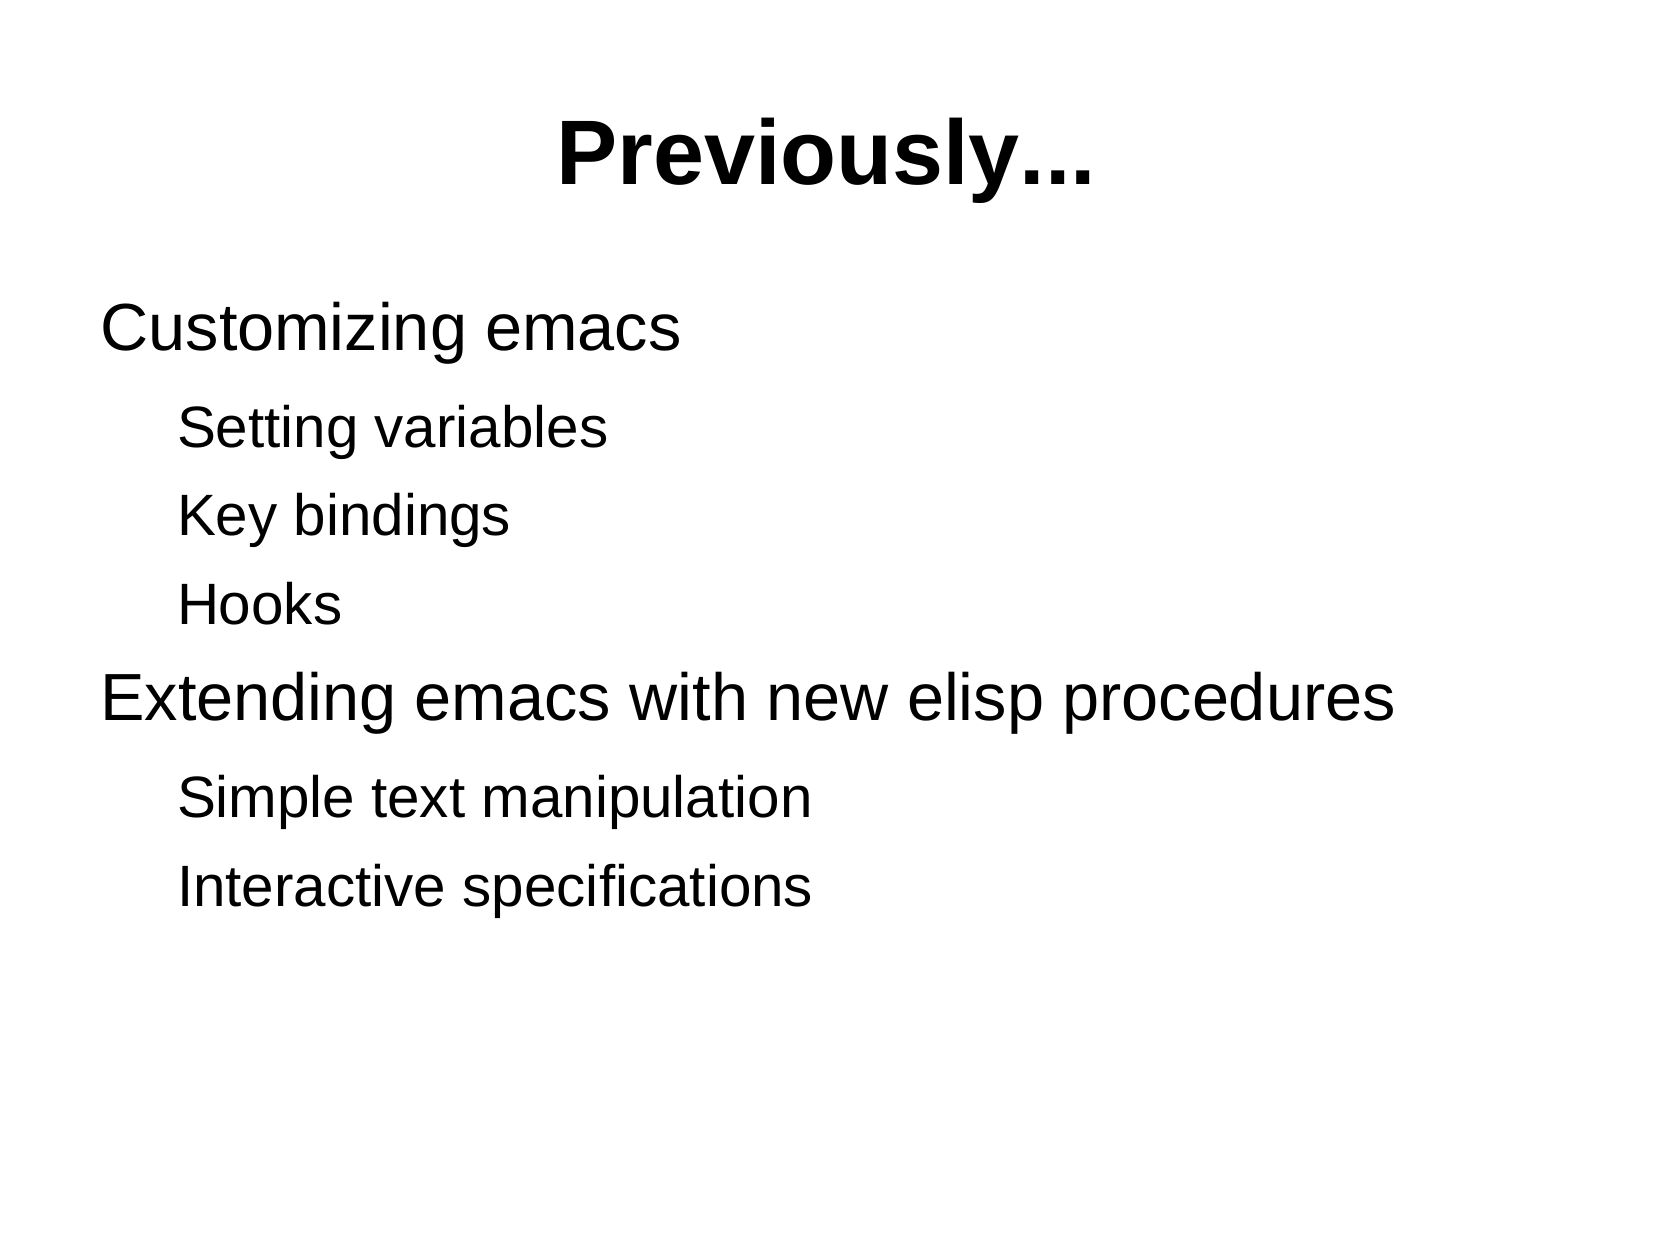

# Previously...
Customizing emacs
Setting variables
Key bindings
Hooks
Extending emacs with new elisp procedures
Simple text manipulation
Interactive specifications